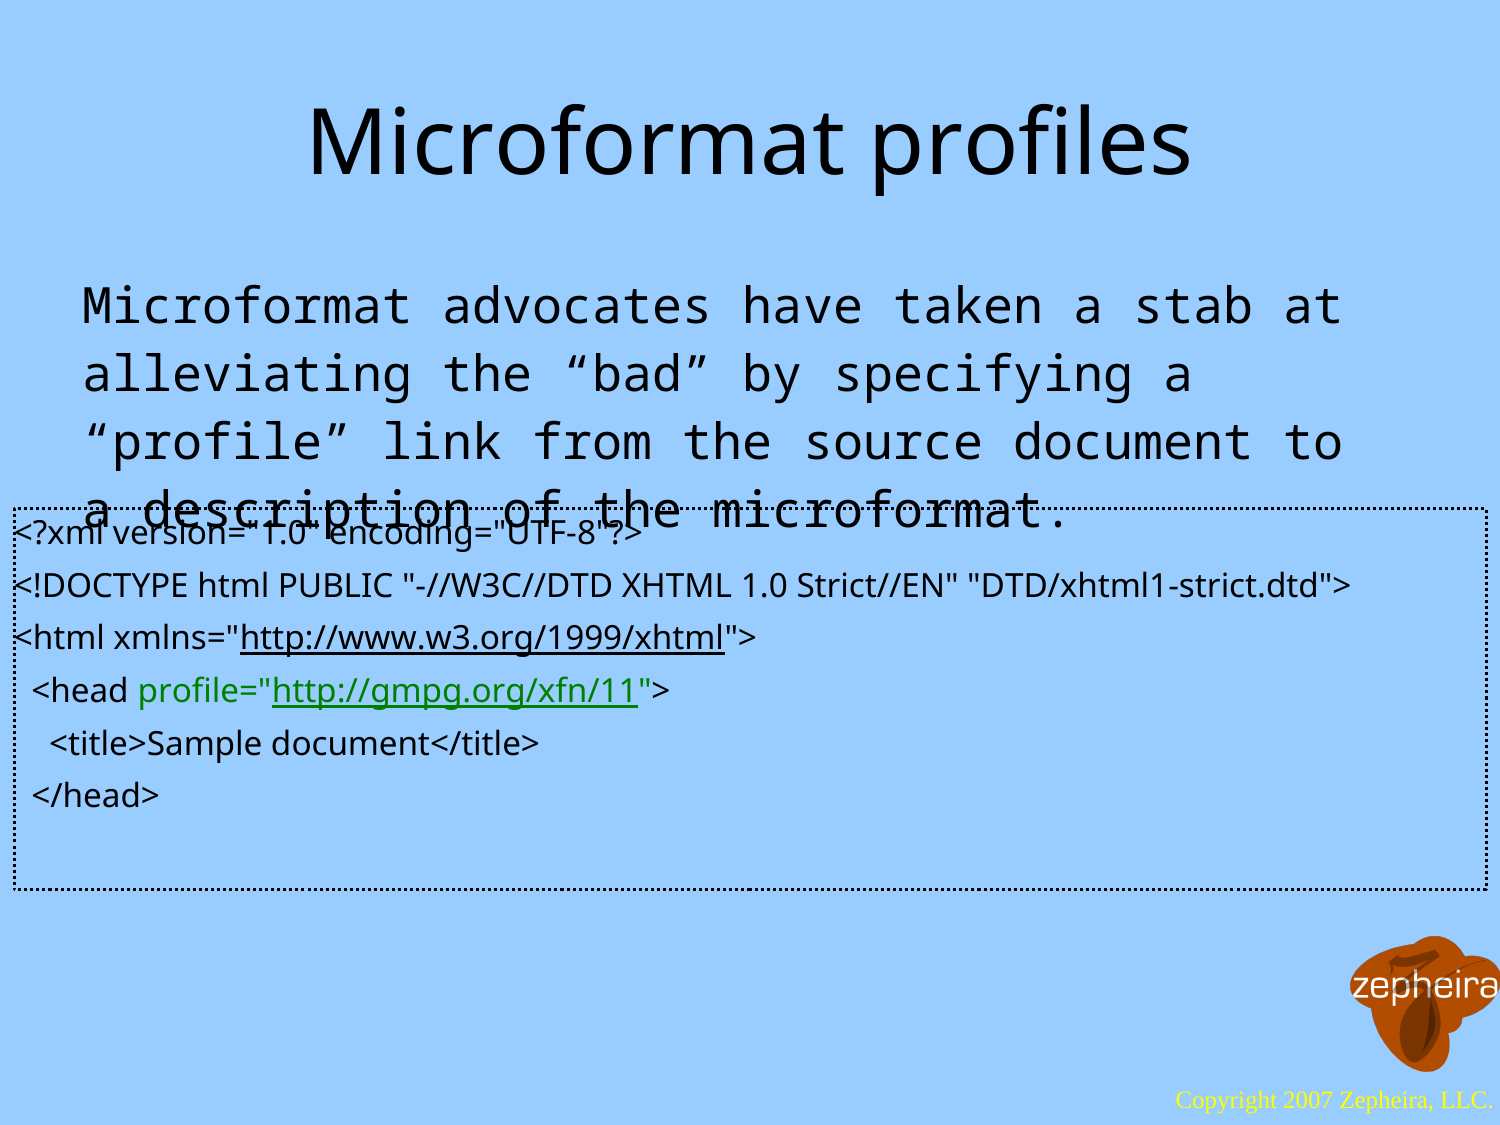

# Microformat profiles
Microformat advocates have taken a stab at alleviating the “bad” by specifying a “profile” link from the source document to a description of the microformat.
<?xml version="1.0" encoding="UTF-8"?>
<!DOCTYPE html PUBLIC "-//W3C//DTD XHTML 1.0 Strict//EN" "DTD/xhtml1-strict.dtd">
<html xmlns="http://www.w3.org/1999/xhtml">
 <head profile="http://gmpg.org/xfn/11">
 <title>Sample document</title>
 </head>